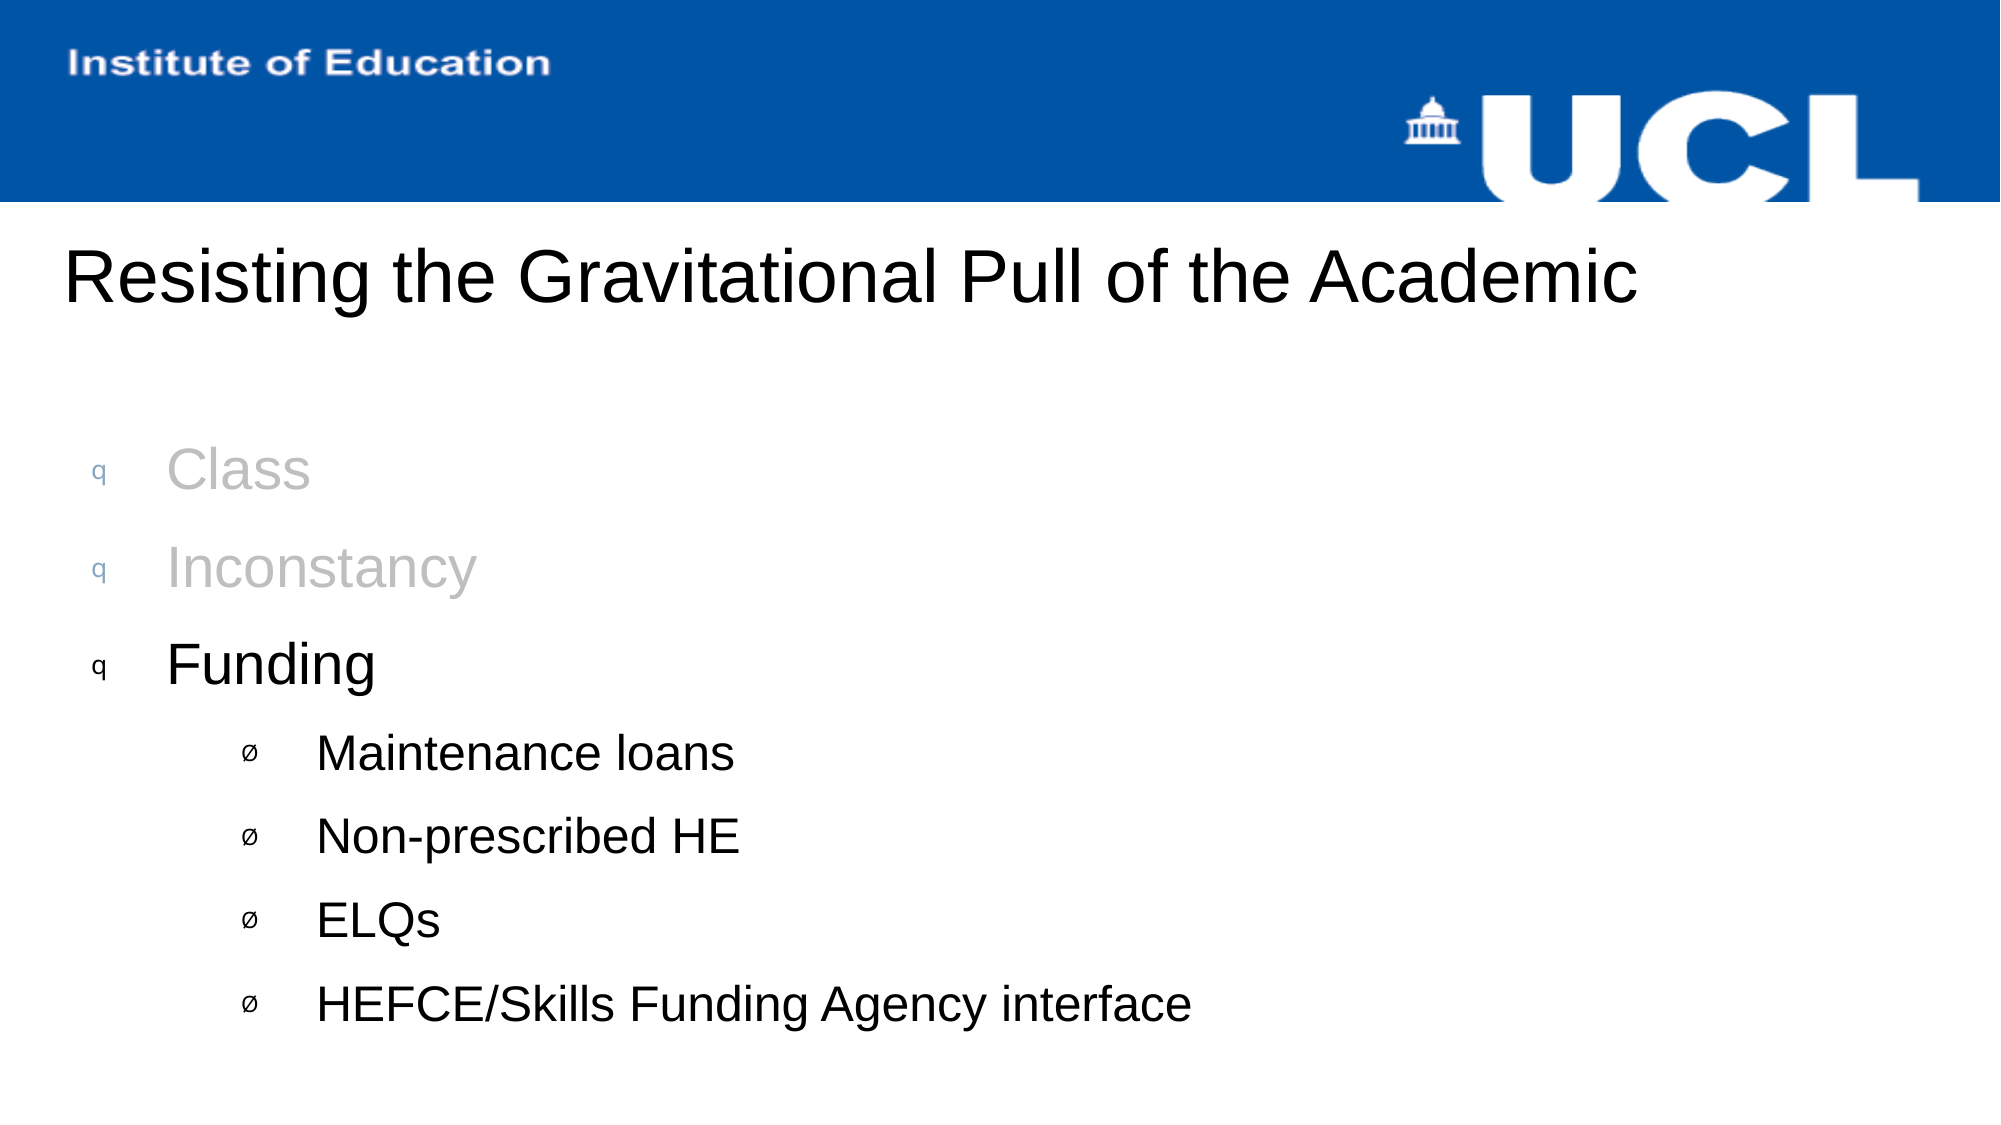

Resisting the Gravitational Pull of the Academic
Class
Inconstancy
Funding
Maintenance loans
Non-prescribed HE
ELQs
HEFCE/Skills Funding Agency interface